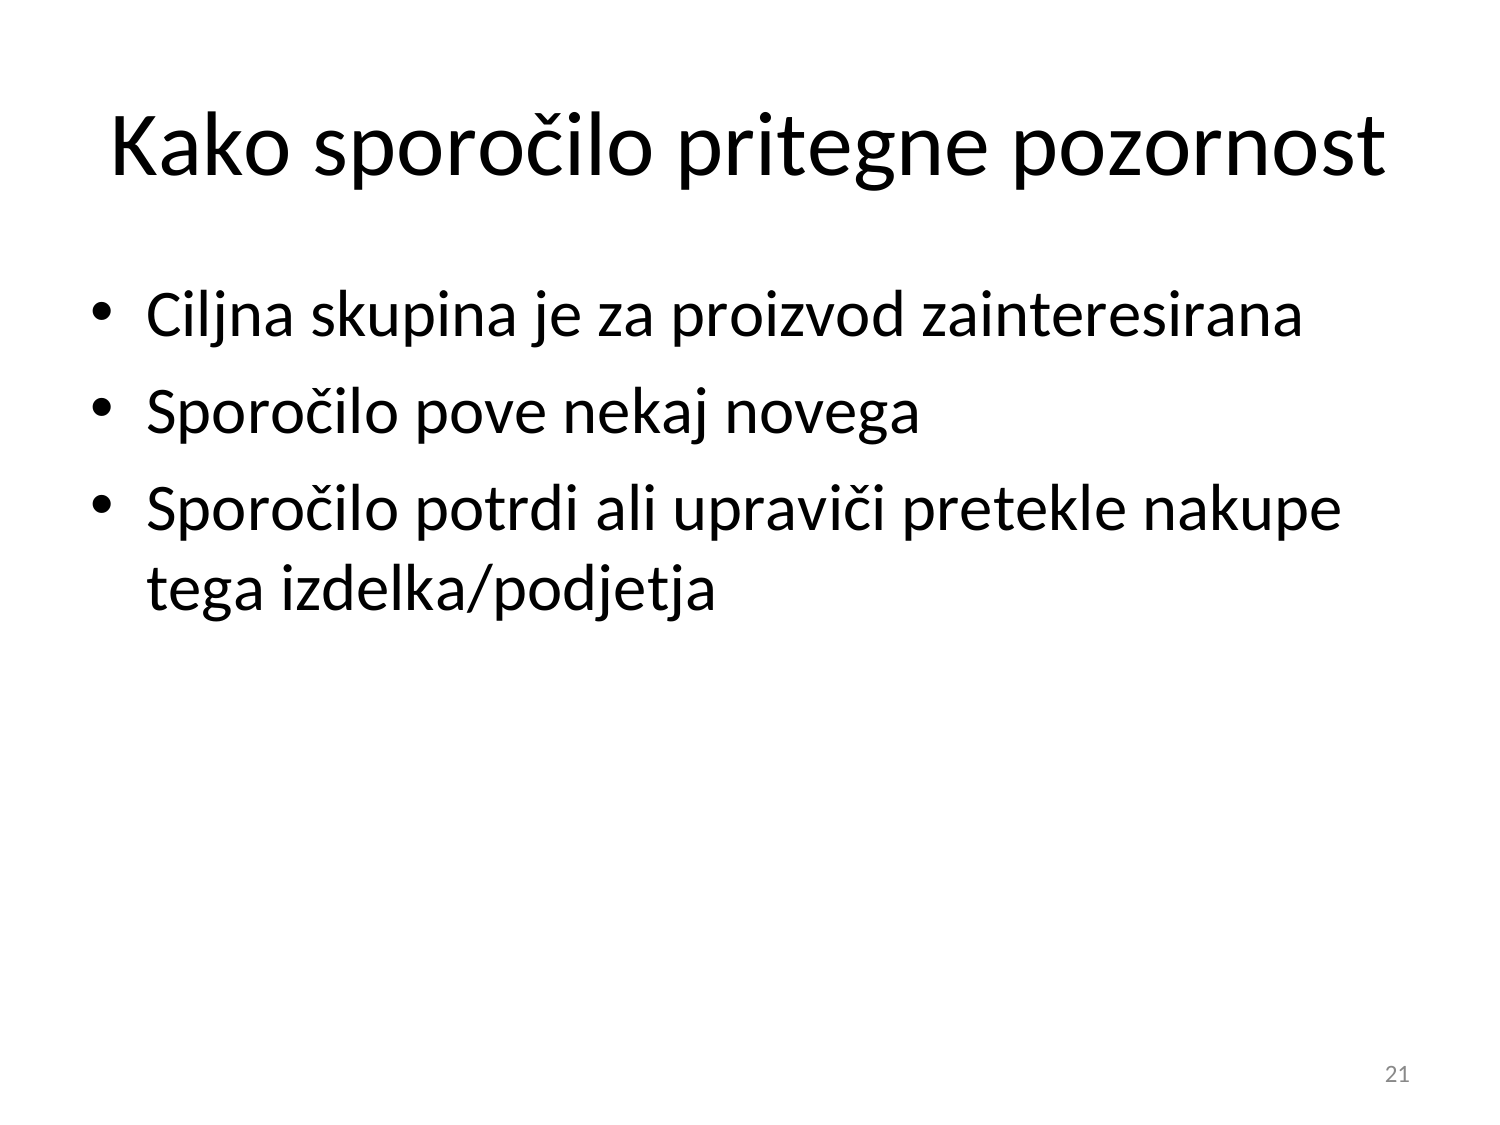

# Kako sporočilo pritegne pozornost
Ciljna skupina je za proizvod zainteresirana
Sporočilo pove nekaj novega
Sporočilo potrdi ali upraviči pretekle nakupe tega izdelka/podjetja